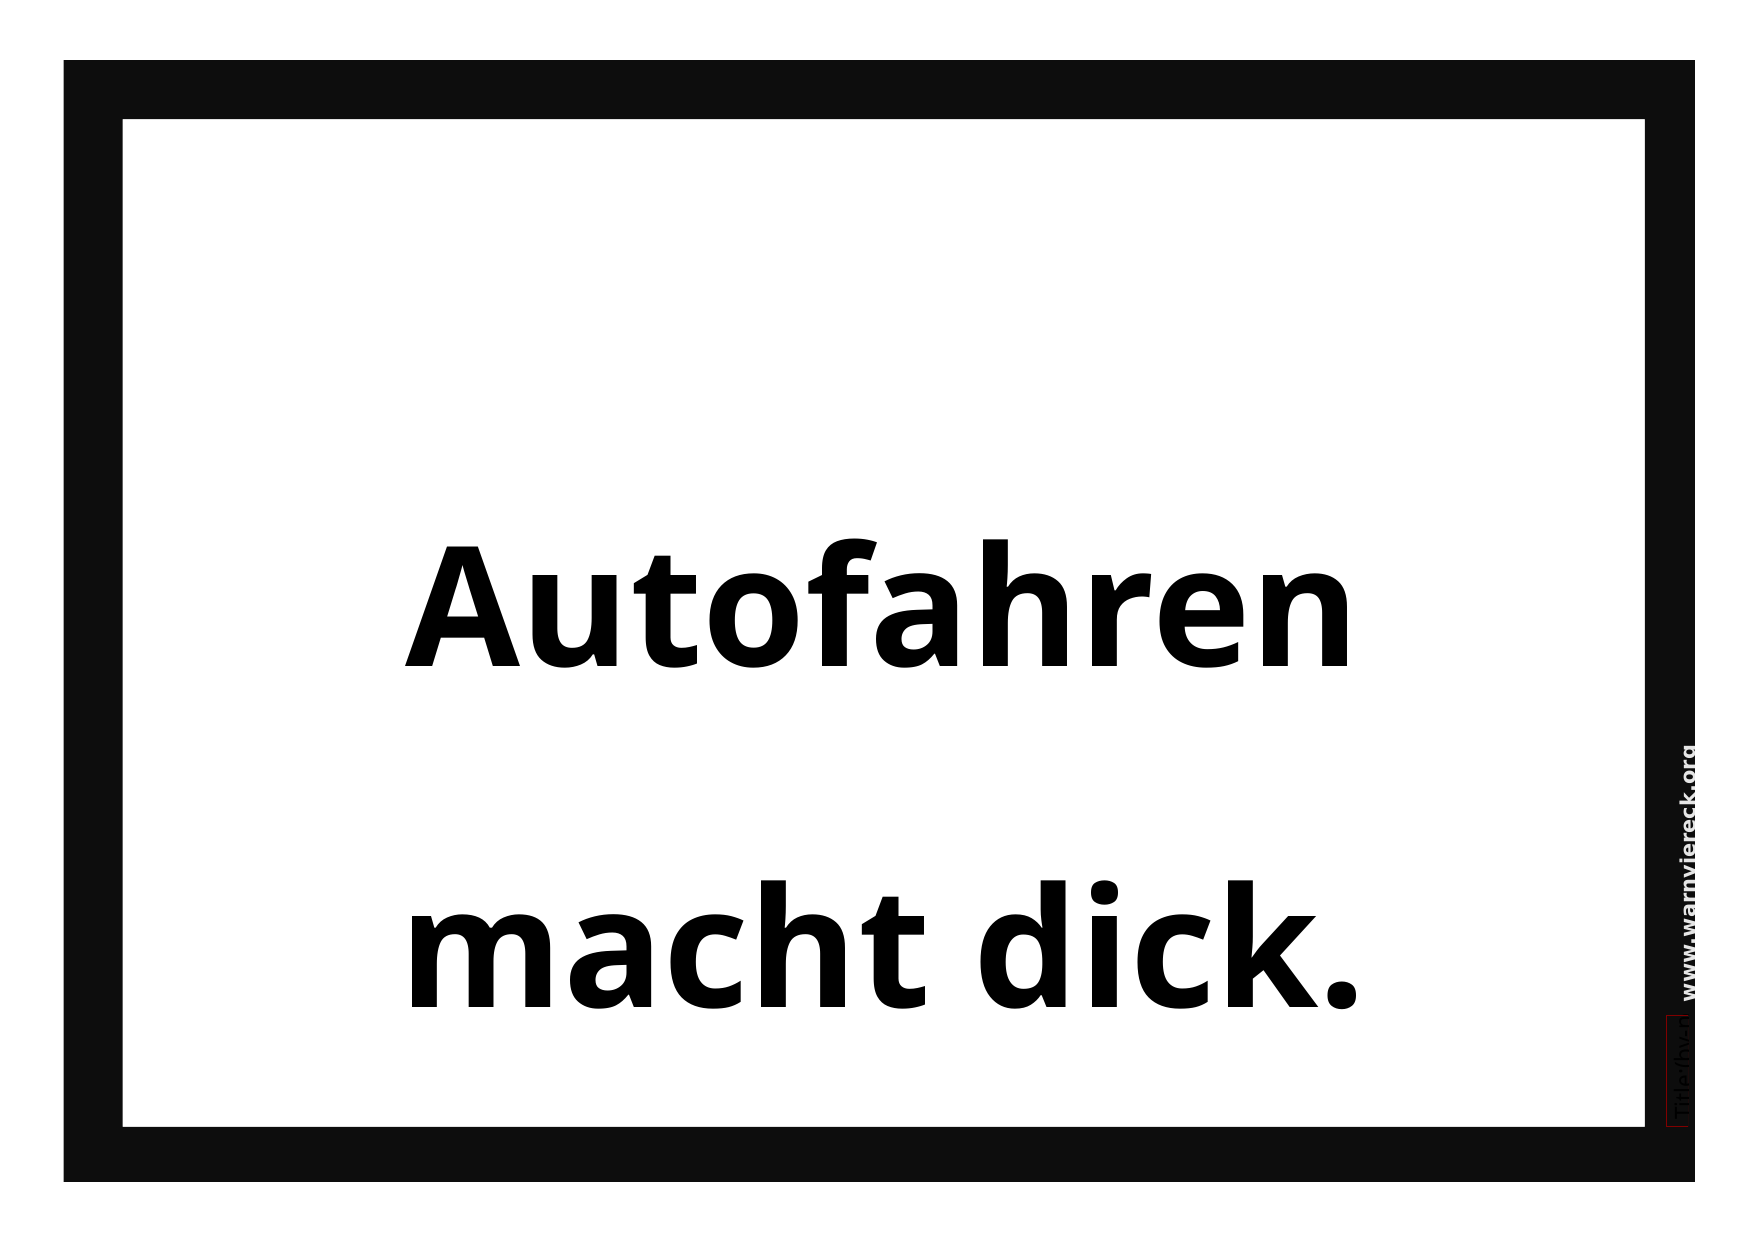

Autofahren
macht dick.
Einen Kilometer zu Fuß gehen verbrennt ein Butterbrot.